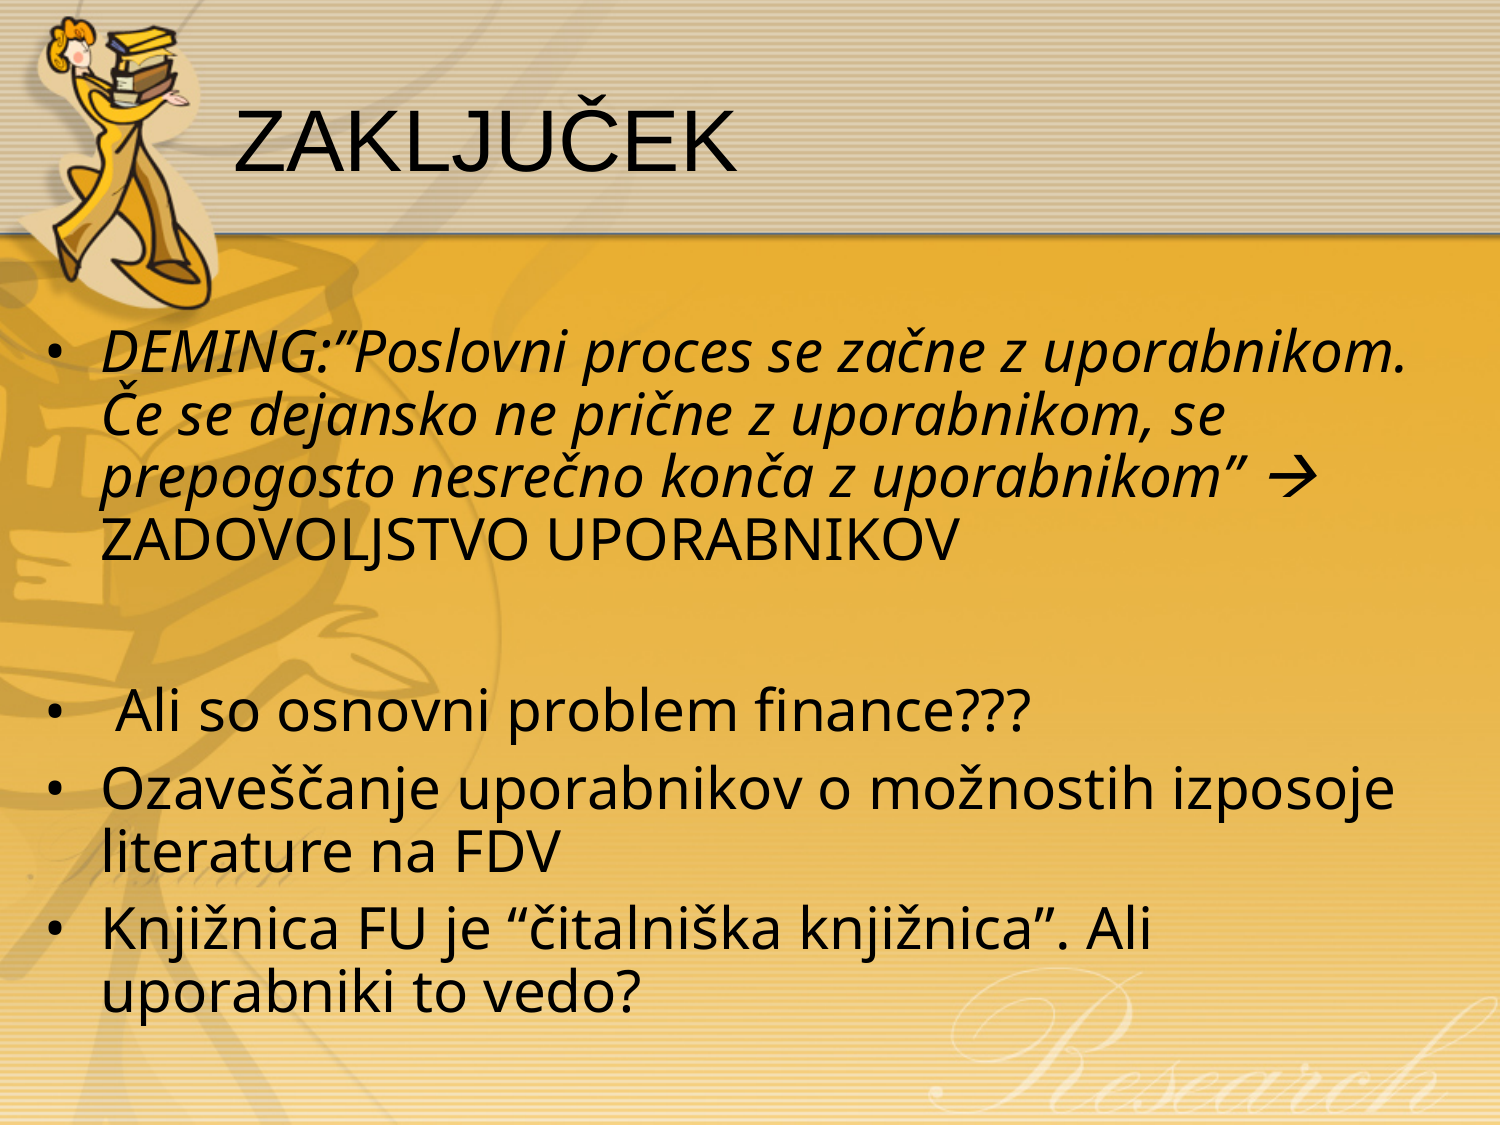

# ZAKLJUČEK
DEMING:”Poslovni proces se začne z uporabnikom. Če se dejansko ne prične z uporabnikom, se prepogosto nesrečno konča z uporabnikom”  ZADOVOLJSTVO UPORABNIKOV
 Ali so osnovni problem finance???
Ozaveščanje uporabnikov o možnostih izposoje literature na FDV
Knjižnica FU je “čitalniška knjižnica”. Ali uporabniki to vedo?